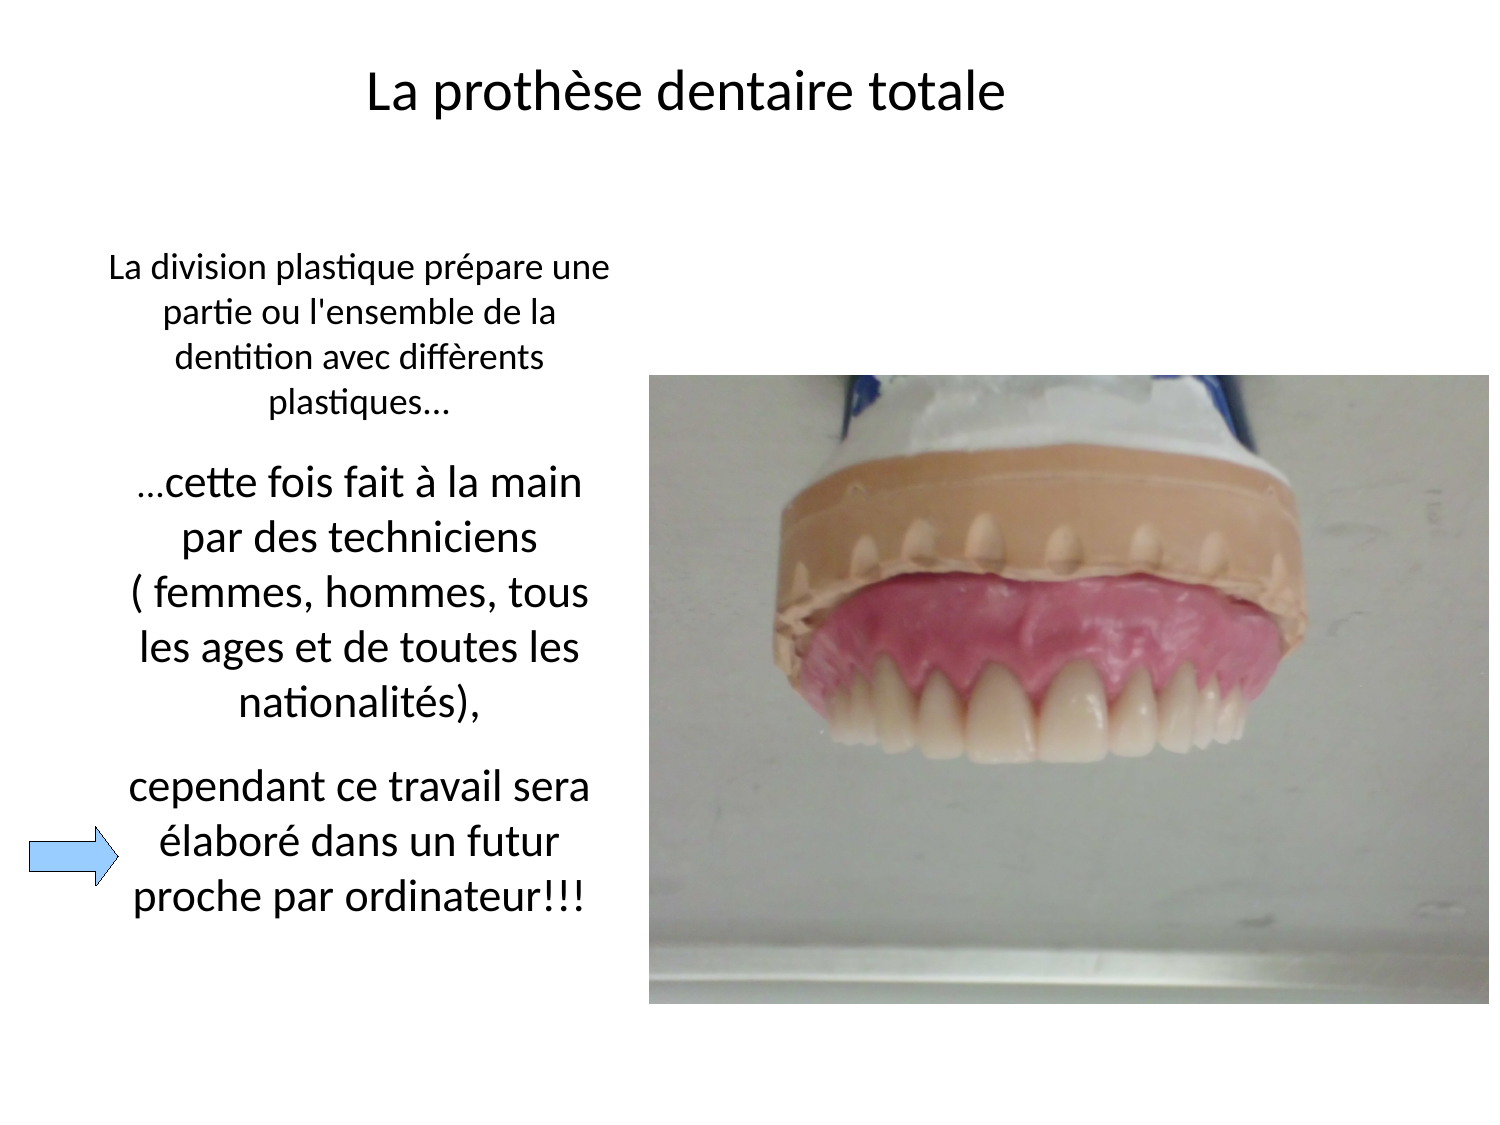

# La prothèse dentaire totale
La division plastique prépare une partie ou l'ensemble de la dentition avec diffèrents plastiques...
...cette fois fait à la main par des techniciens ( femmes, hommes, tous les ages et de toutes les nationalités),
cependant ce travail sera élaboré dans un futur proche par ordinateur!!!